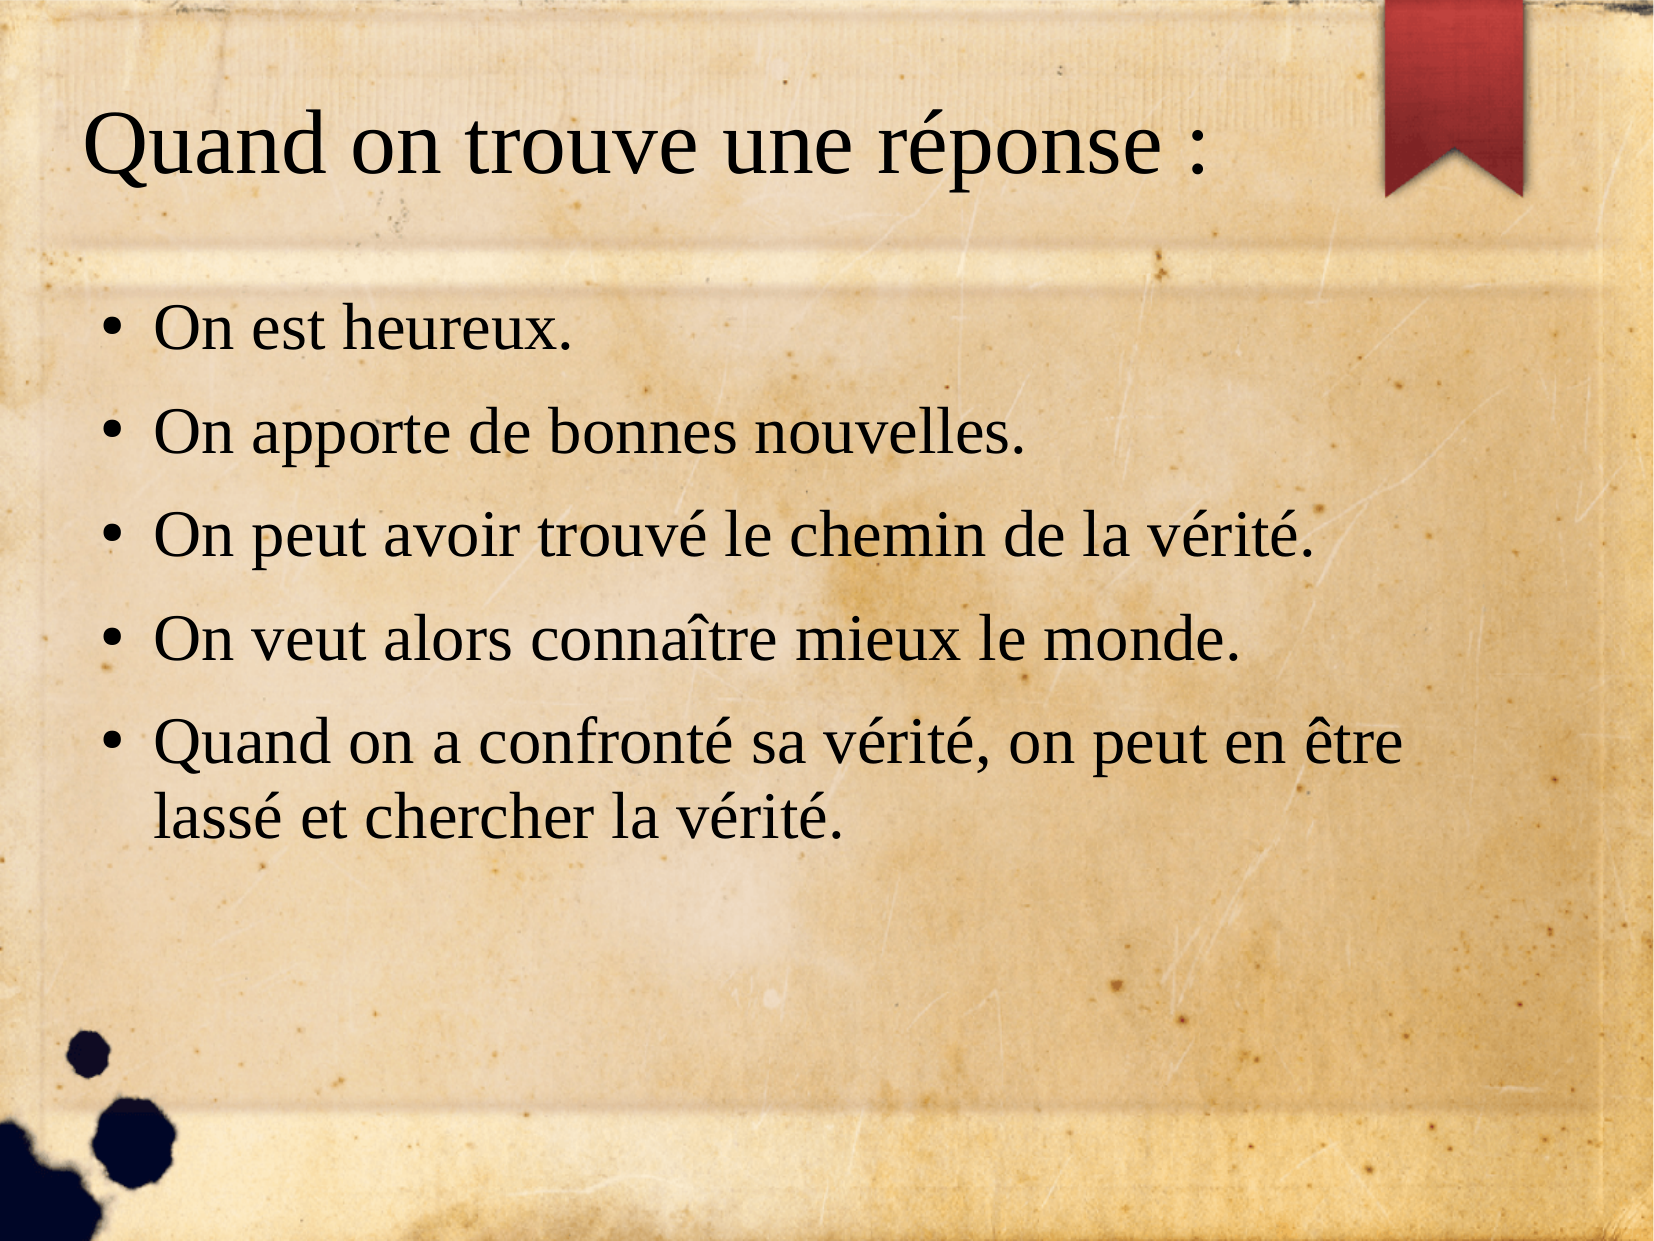

# Quand on trouve une réponse :
On est heureux.
On apporte de bonnes nouvelles.
On peut avoir trouvé le chemin de la vérité.
On veut alors connaître mieux le monde.
Quand on a confronté sa vérité, on peut en être lassé et chercher la vérité.